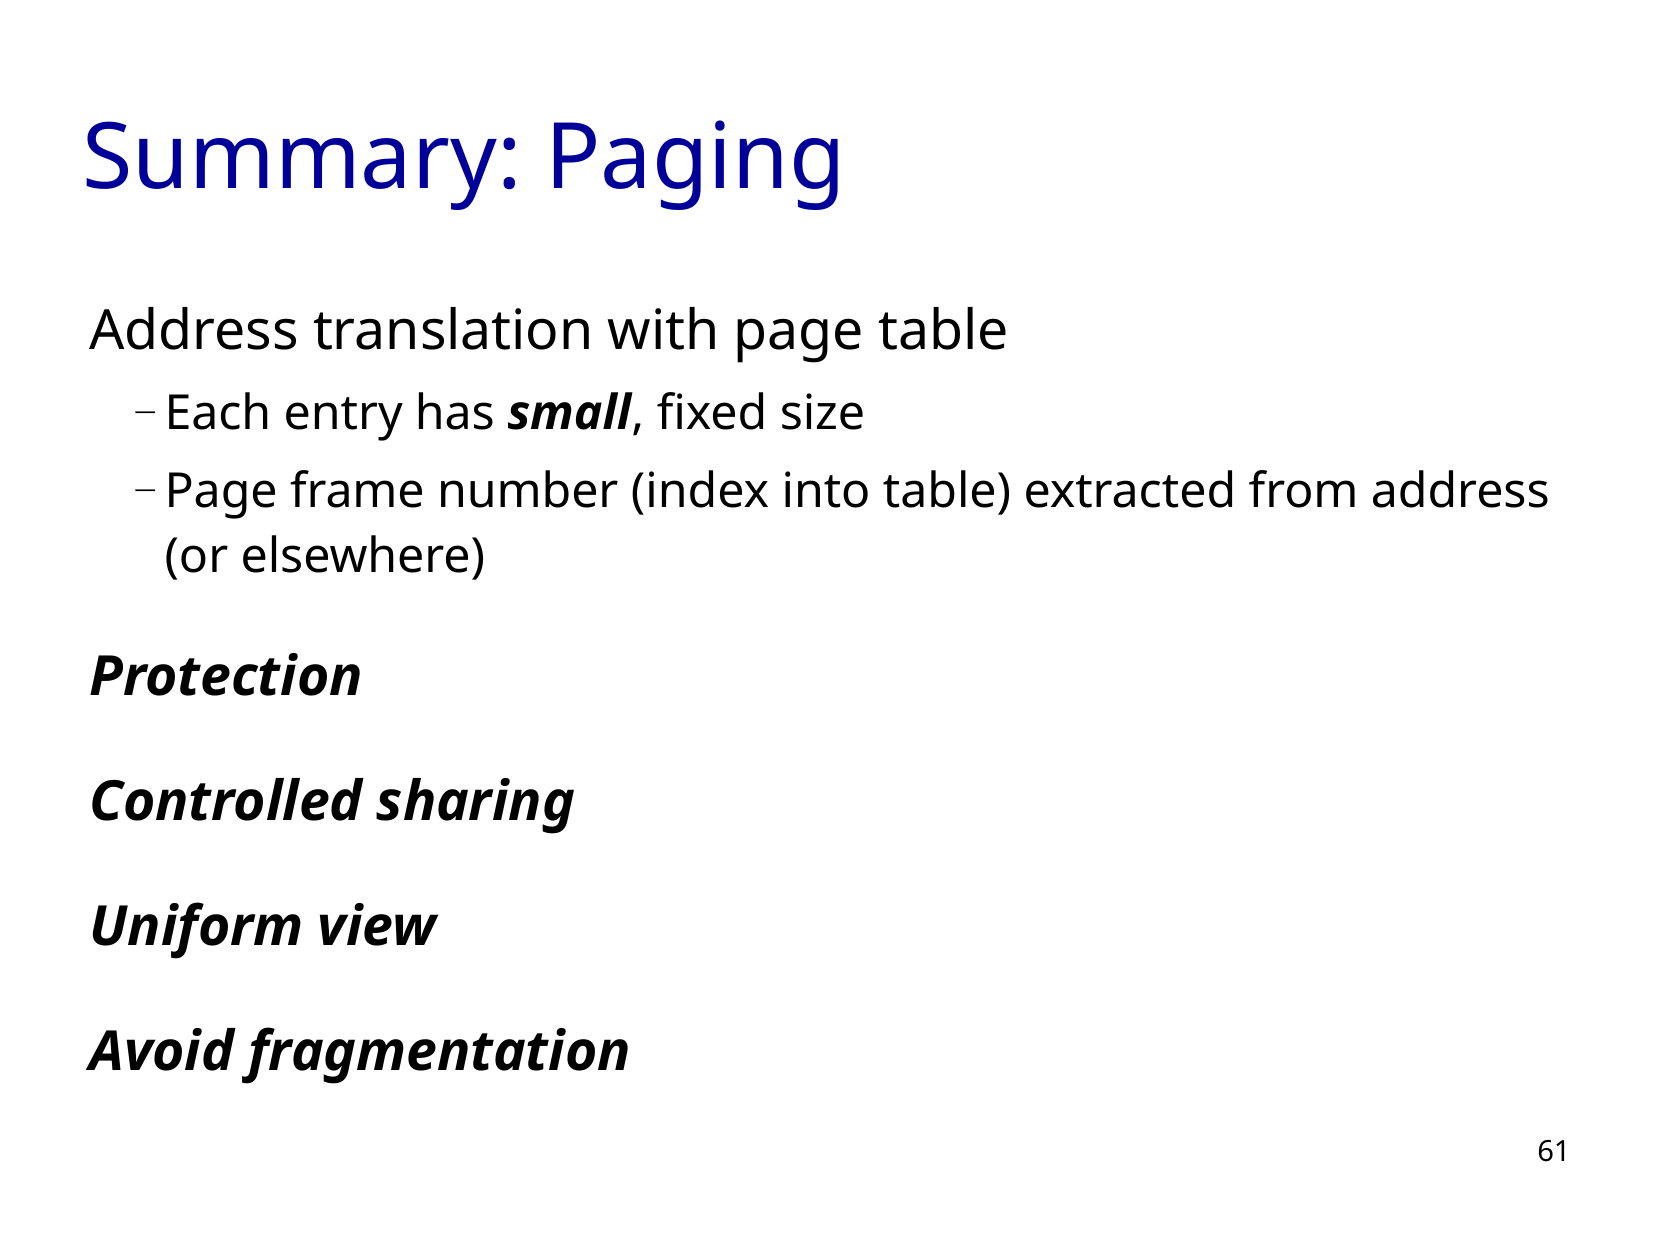

# Summary: Paging
Address translation with page table
Each entry has small, fixed size
Page frame number (index into table) extracted from address (or elsewhere)
Protection
Controlled sharing
Uniform view
Avoid fragmentation
61